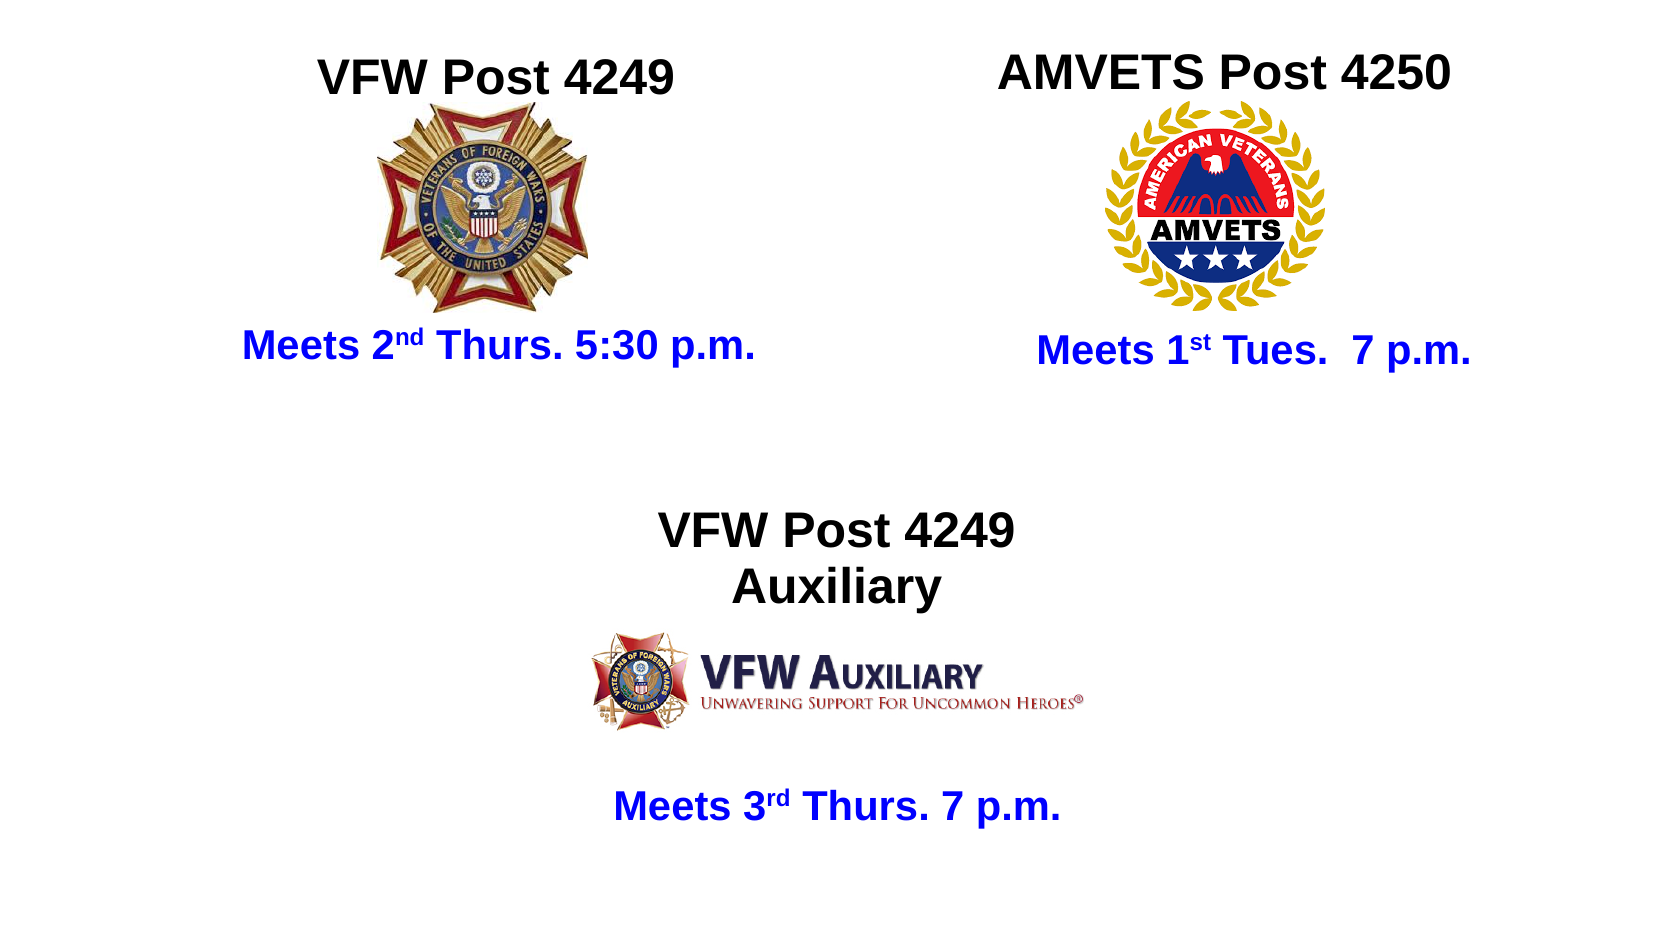

AMVETS Post 4250
VFW Post 4249
Meets 2nd Thurs. 5:30 p.m.
Meets 1st Tues. 7 p.m.
VFW Post 4249 Auxiliary
Meets 3rd Thurs. 7 p.m.